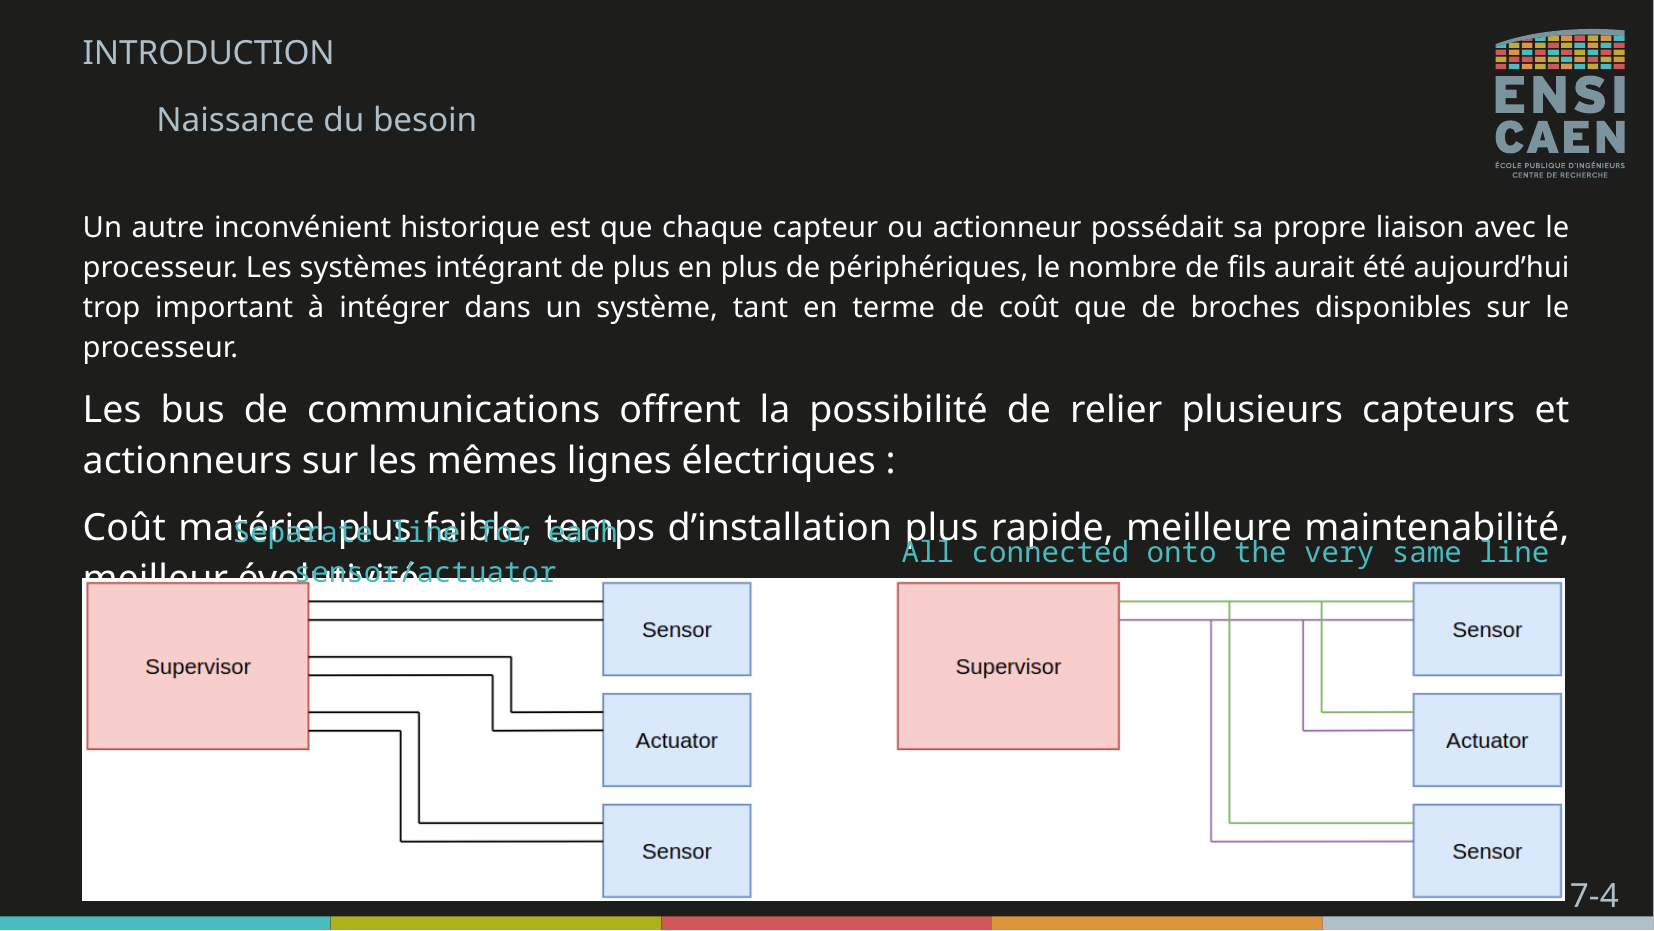

# INTRODUCTION Naissance du besoin
Un autre inconvénient historique est que chaque capteur ou actionneur possédait sa propre liaison avec le processeur. Les systèmes intégrant de plus en plus de périphériques, le nombre de fils aurait été aujourd’hui trop important à intégrer dans un système, tant en terme de coût que de broches disponibles sur le processeur.
Les bus de communications offrent la possibilité de relier plusieurs capteurs et actionneurs sur les mêmes lignes électriques :
Coût matériel plus faible, temps d’installation plus rapide, meilleure maintenabilité, meilleur évolutivité, …
Separate line for each sensor/actuator
All connected onto the very same line